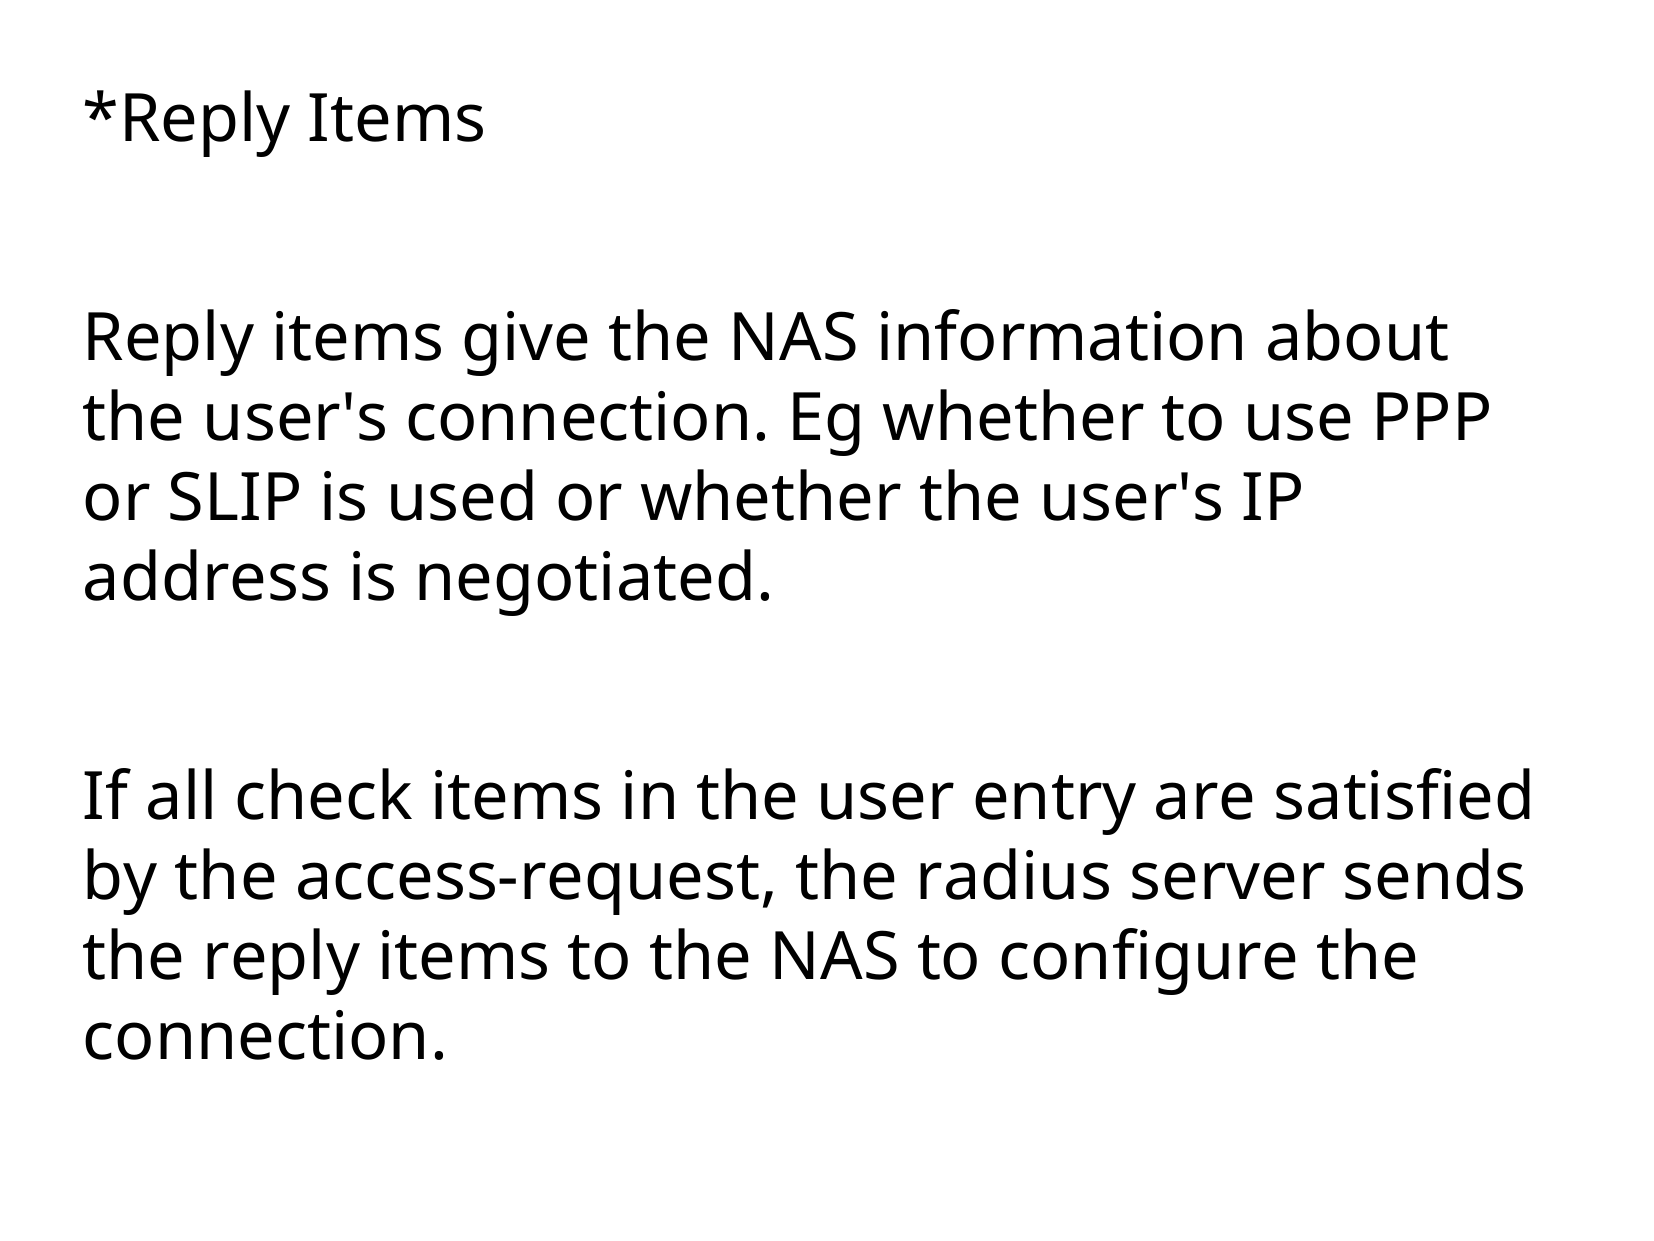

# *Reply Items
Reply items give the NAS information about the user's connection. Eg whether to use PPP or SLIP is used or whether the user's IP address is negotiated.
If all check items in the user entry are satisfied by the access-request, the radius server sends the reply items to the NAS to configure the connection.